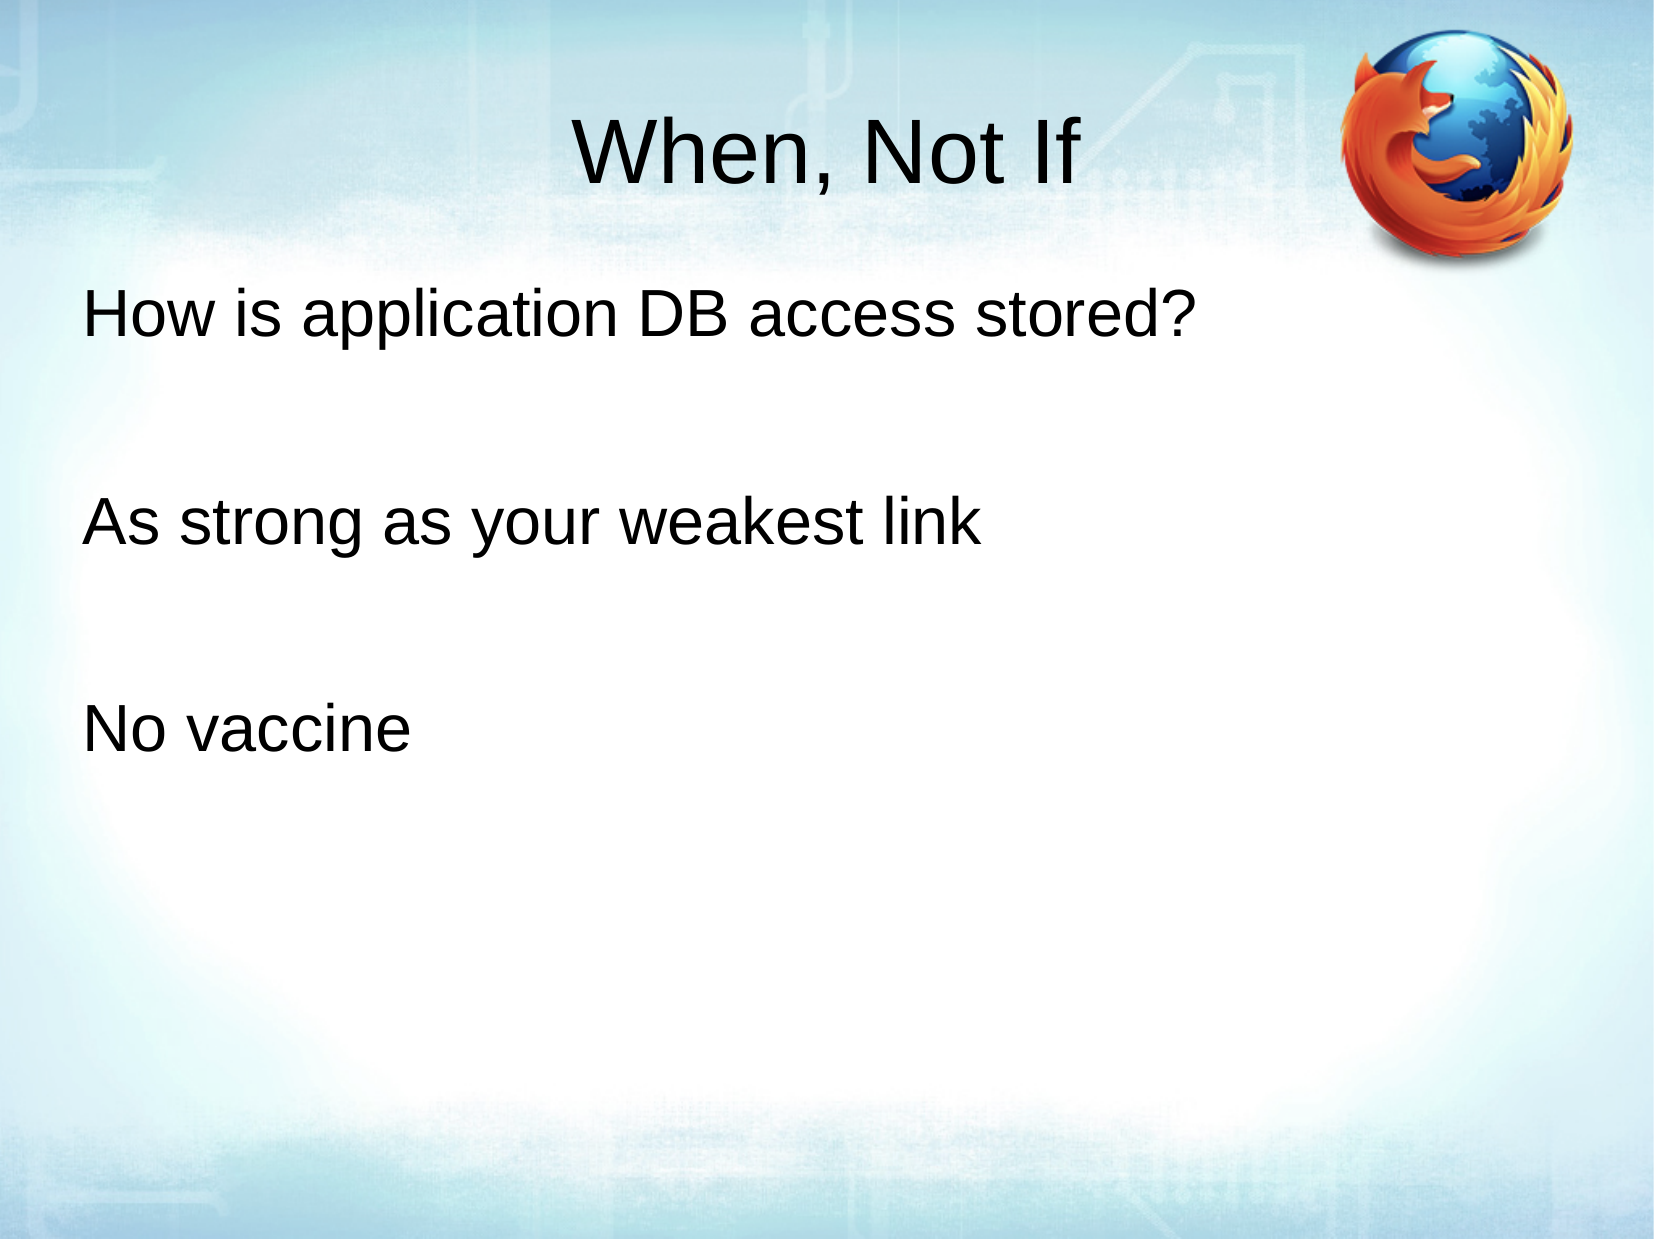

# When, Not If
How is application DB access stored?
As strong as your weakest link
No vaccine